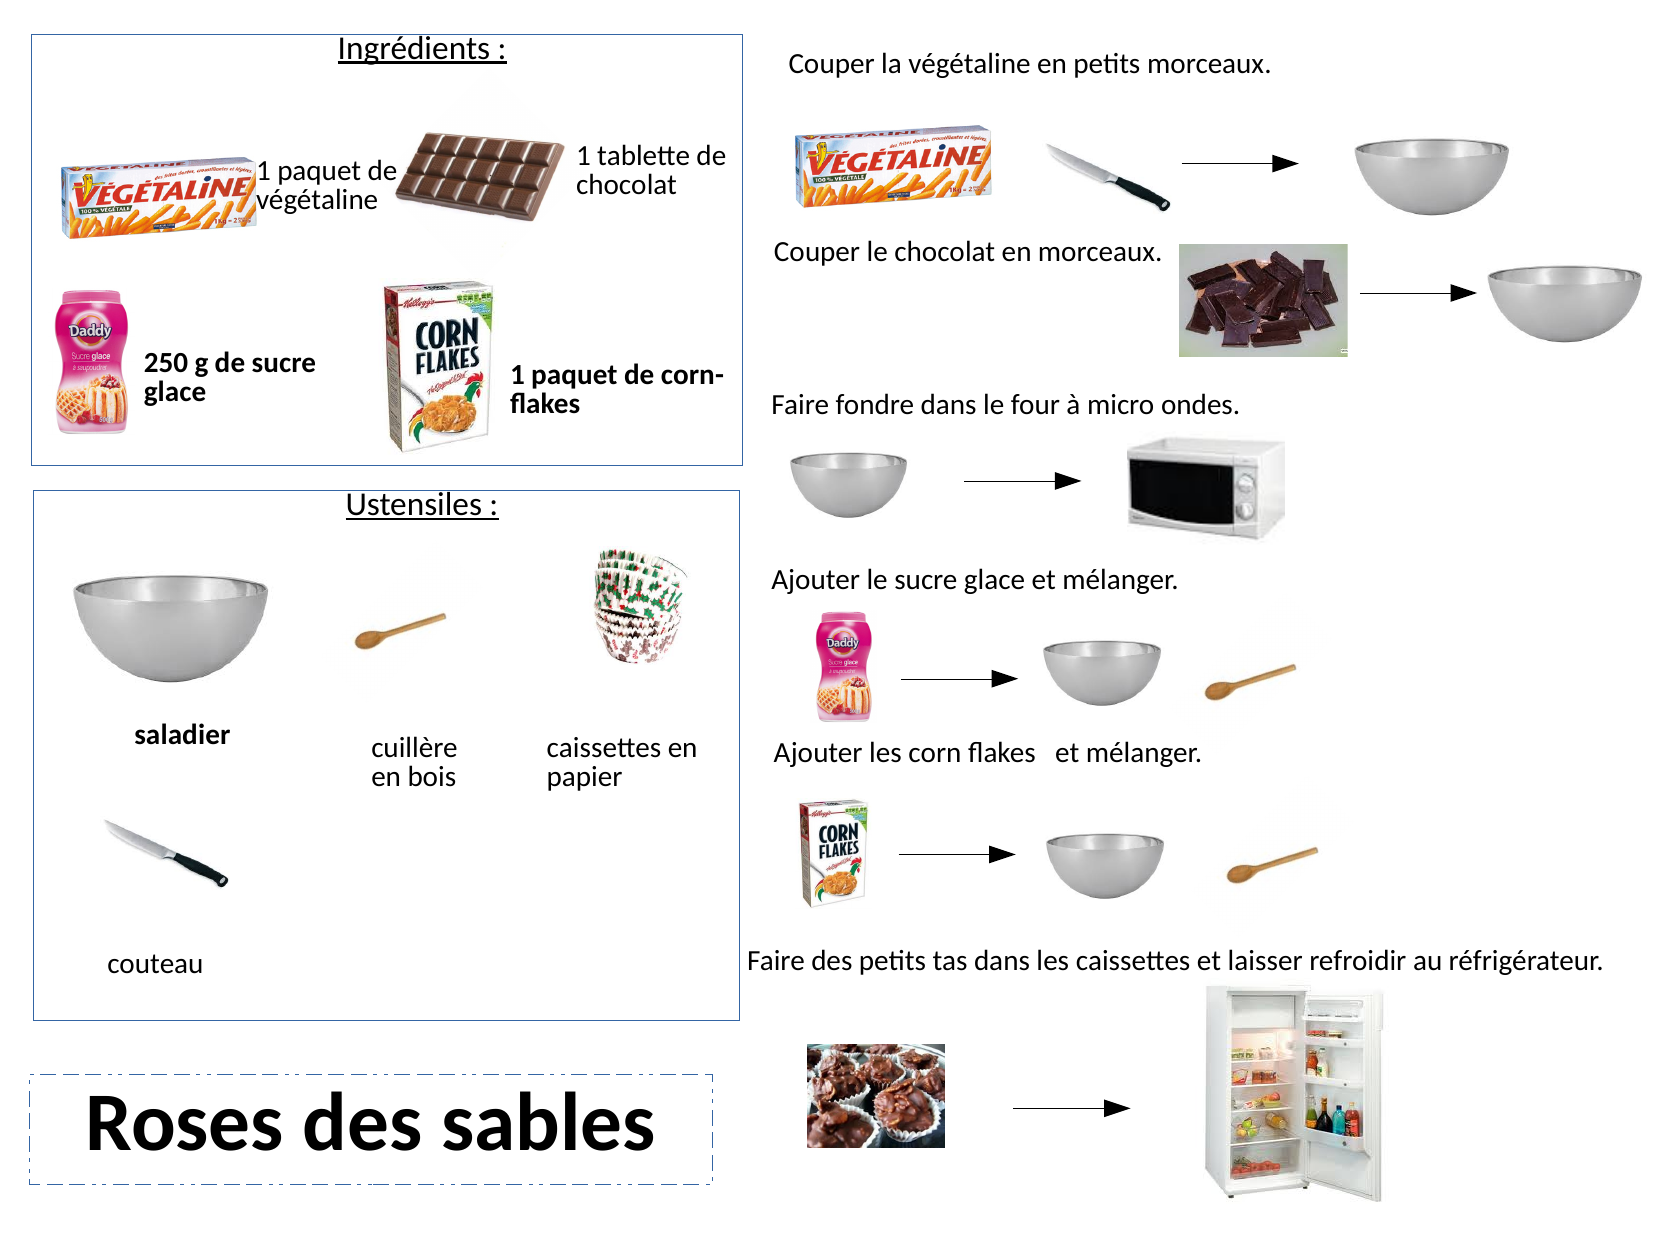

Ingrédients :
Couper la végétaline en petits morceaux.
1 paquet de végétaline
1 tablette de chocolat
Couper le chocolat en morceaux.
250 g de sucre glace
1 paquet de corn- flakes
Faire fondre dans le four à micro ondes.
Ustensiles :
Ajouter le sucre glace et mélanger.
caissettes en papier
saladier
Ajouter les corn flakes et mélanger.
cuillère en bois
couteau
Faire des petits tas dans les caissettes et laisser refroidir au réfrigérateur.
# Roses des sables